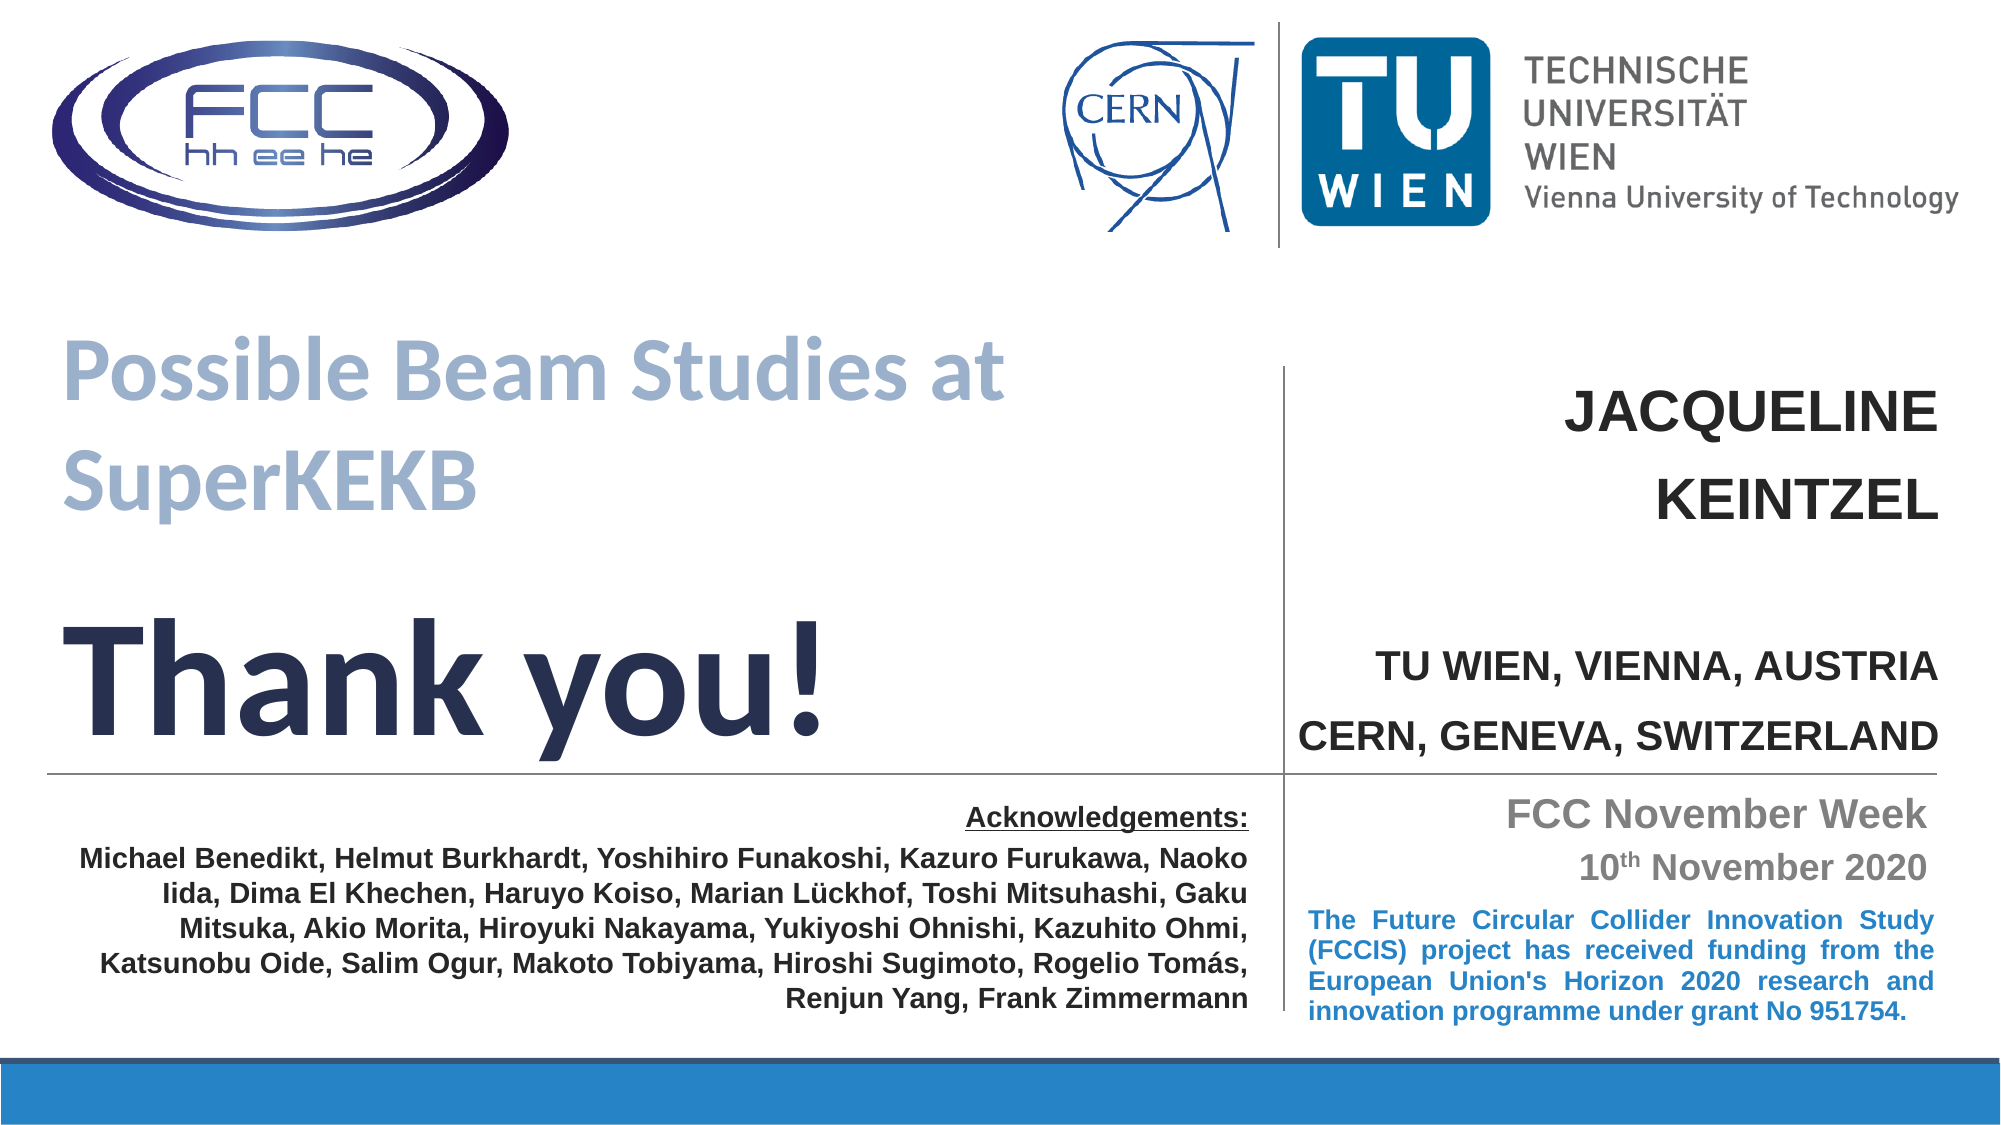

Possible Beam Studies at SuperKEKB
JACQUELINE
KEINTZEL
TU Wien, VienNa, Austria
CERN, Geneva, Switzerland
Thank you!
FCC November Week
10th November 2020
Acknowledgements:
Michael Benedikt, Helmut Burkhardt, Yoshihiro Funakoshi, Kazuro Furukawa, Naoko Iida, Dima El Khechen, Haruyo Koiso, Marian Lückhof, Toshi Mitsuhashi, Gaku Mitsuka, Akio Morita, Hiroyuki Nakayama, Yukiyoshi Ohnishi, Kazuhito Ohmi, Katsunobu Oide, Salim Ogur, Makoto Tobiyama, Hiroshi Sugimoto, Rogelio Tomás, Renjun Yang, Frank Zimmermann
The Future Circular Collider Innovation Study (FCCIS) project has received funding from the European Union's Horizon 2020 research and innovation programme under grant No 951754.